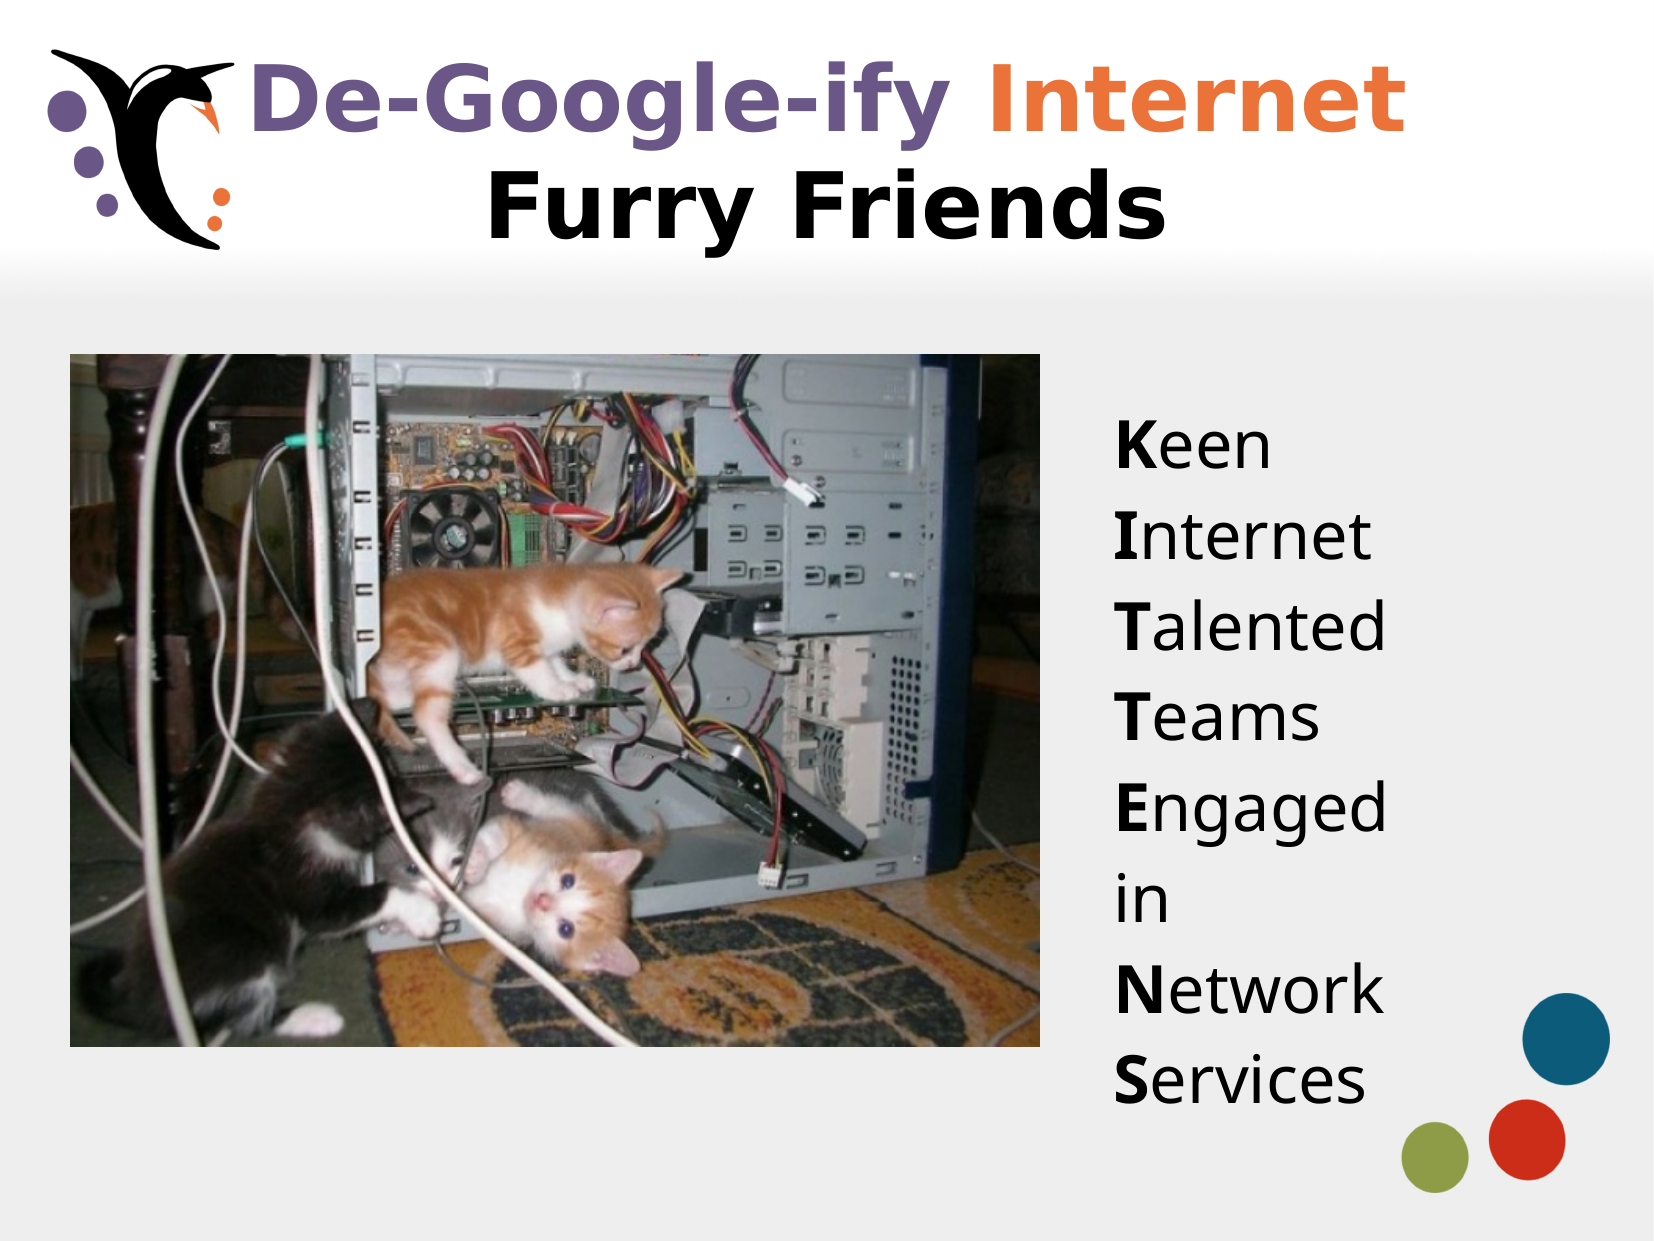

# De-Google-ify Internet Furry Friends
Keen
Internet
Talented
Teams
Engaged in
Network
Services